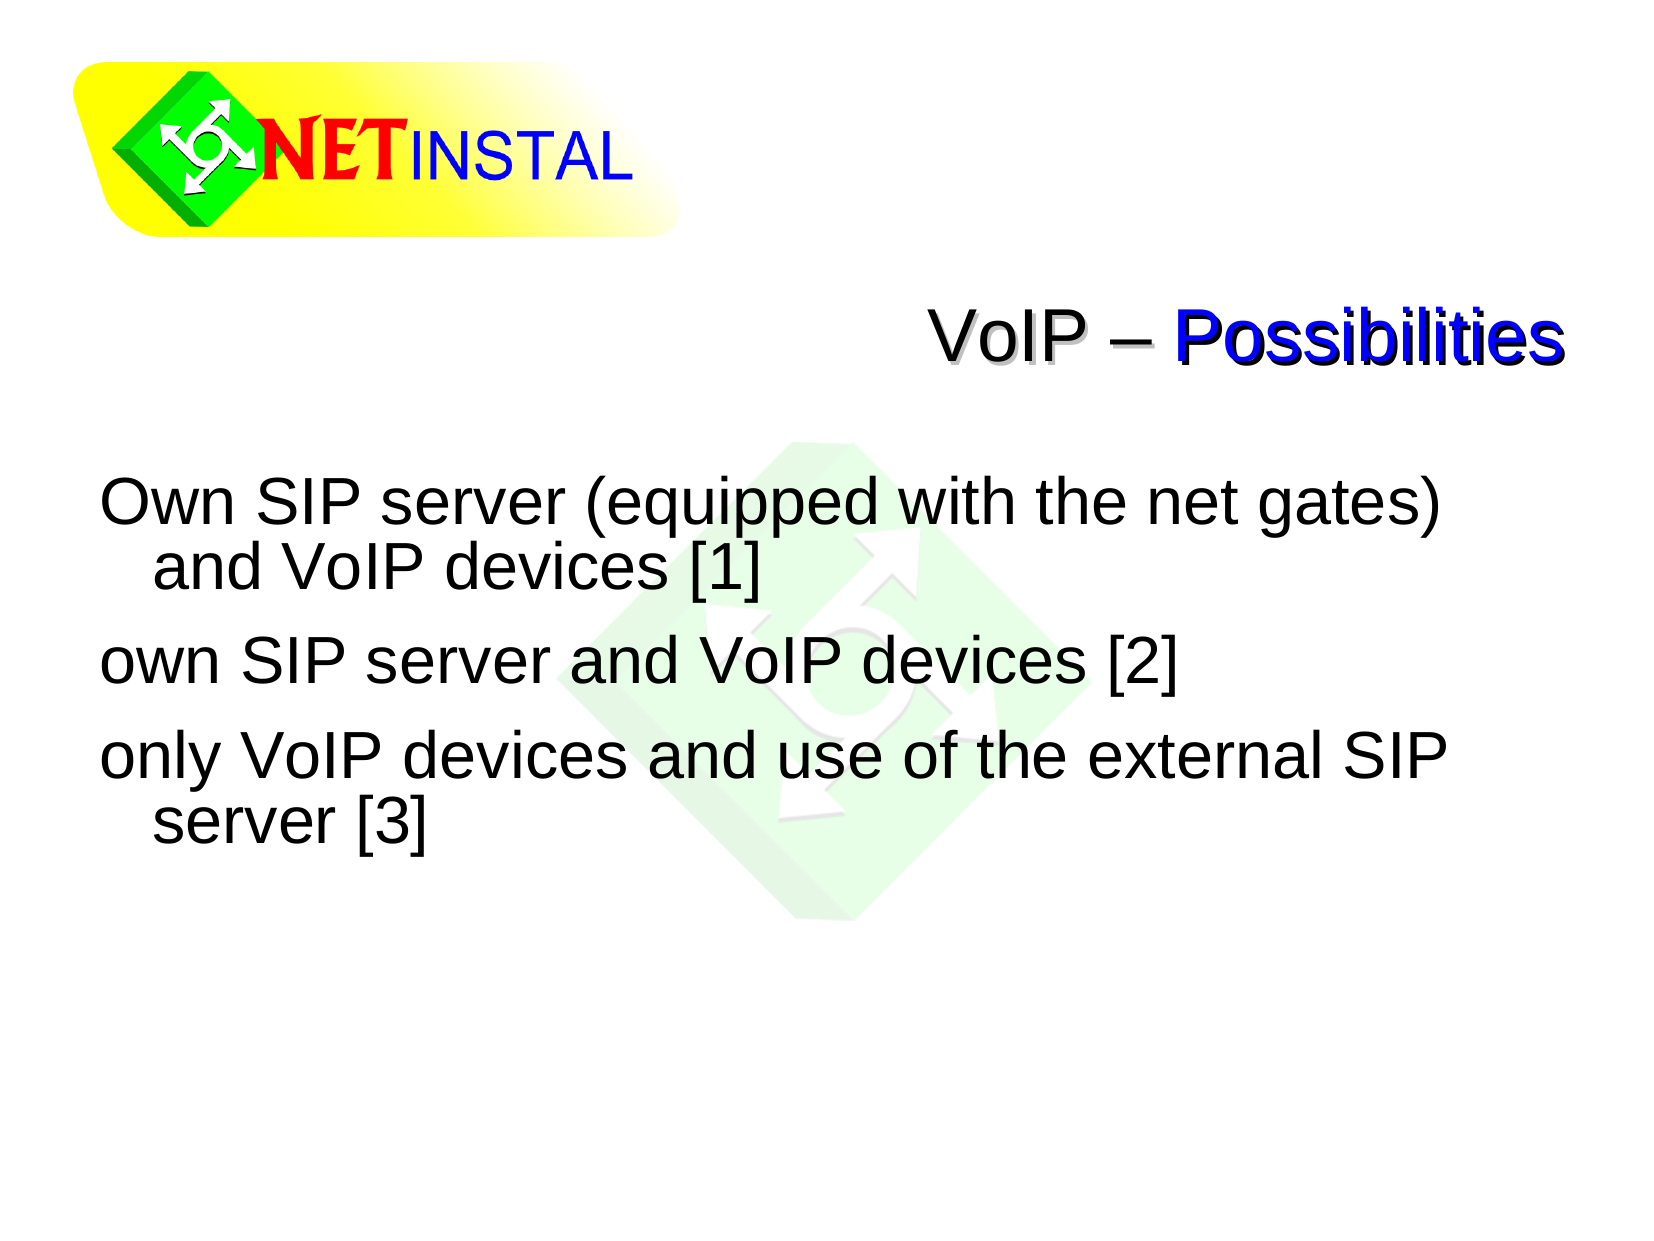

# VoIP – Possibilities
Own SIP server (equipped with the net gates) and VoIP devices [1]
own SIP server and VoIP devices [2]
only VoIP devices and use of the external SIP server [3]